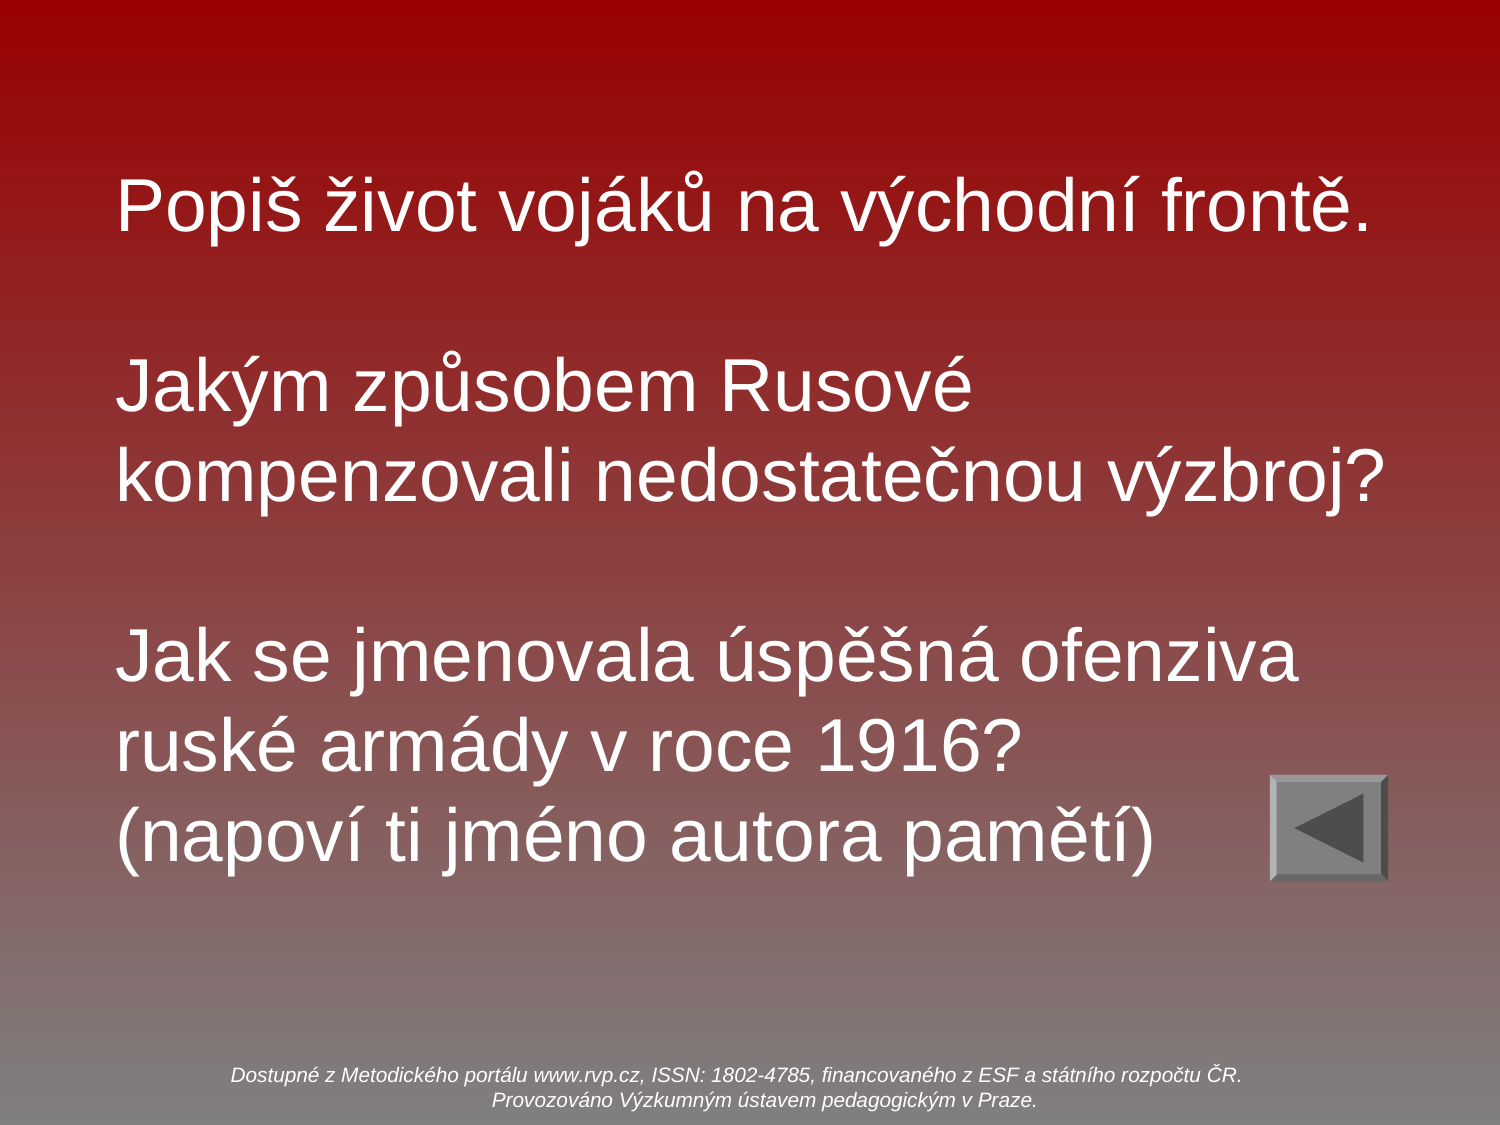

# Popiš život vojáků na východní frontě. Jakým způsobem Rusové kompenzovali nedostatečnou výzbroj? Jak se jmenovala úspěšná ofenziva ruské armády v roce 1916? (napoví ti jméno autora pamětí)
Dostupné z Metodického portálu www.rvp.cz, ISSN: 1802-4785, financovaného z ESF a státního rozpočtu ČR.
Provozováno Výzkumným ústavem pedagogickým v Praze.